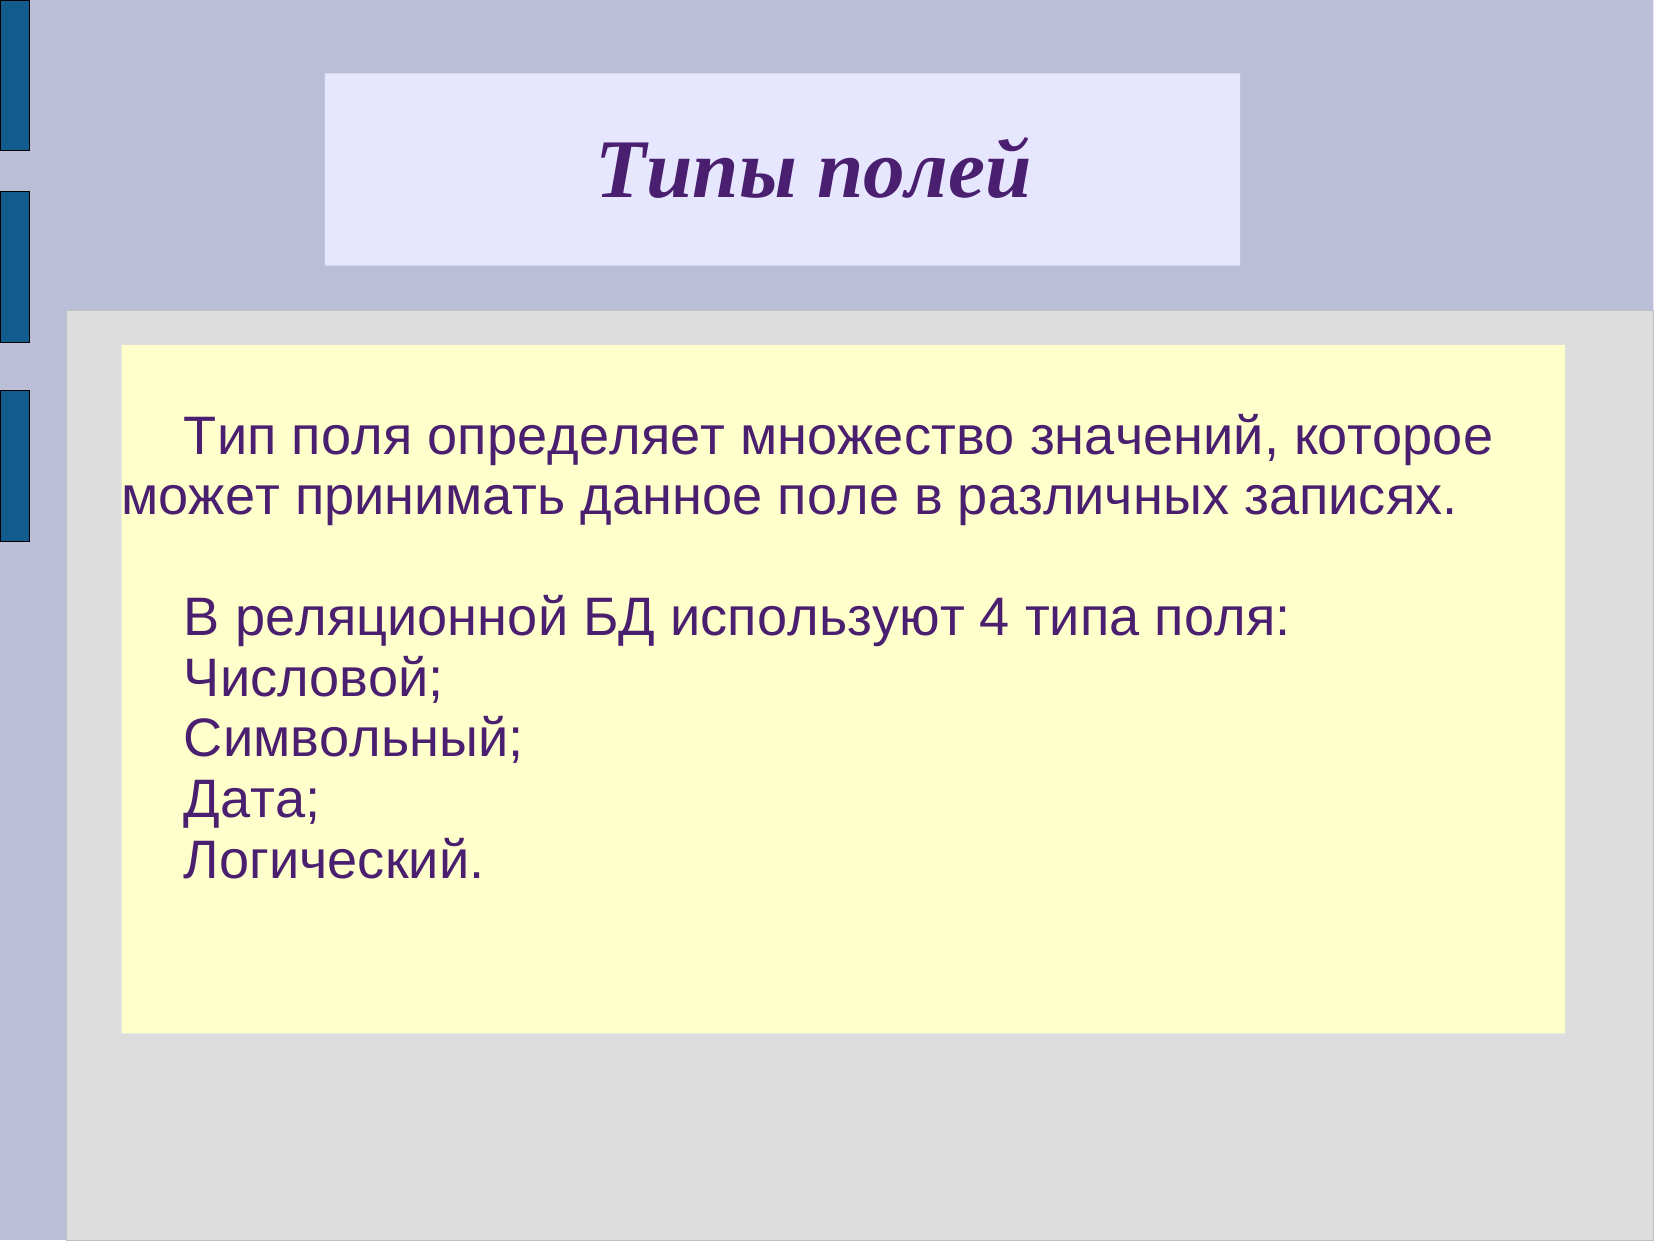

# Типы полей
Тип поля определяет множество значений, которое может принимать данное поле в различных записях.
В реляционной БД используют 4 типа поля:
Числовой;
Символьный;
Дата;
Логический.